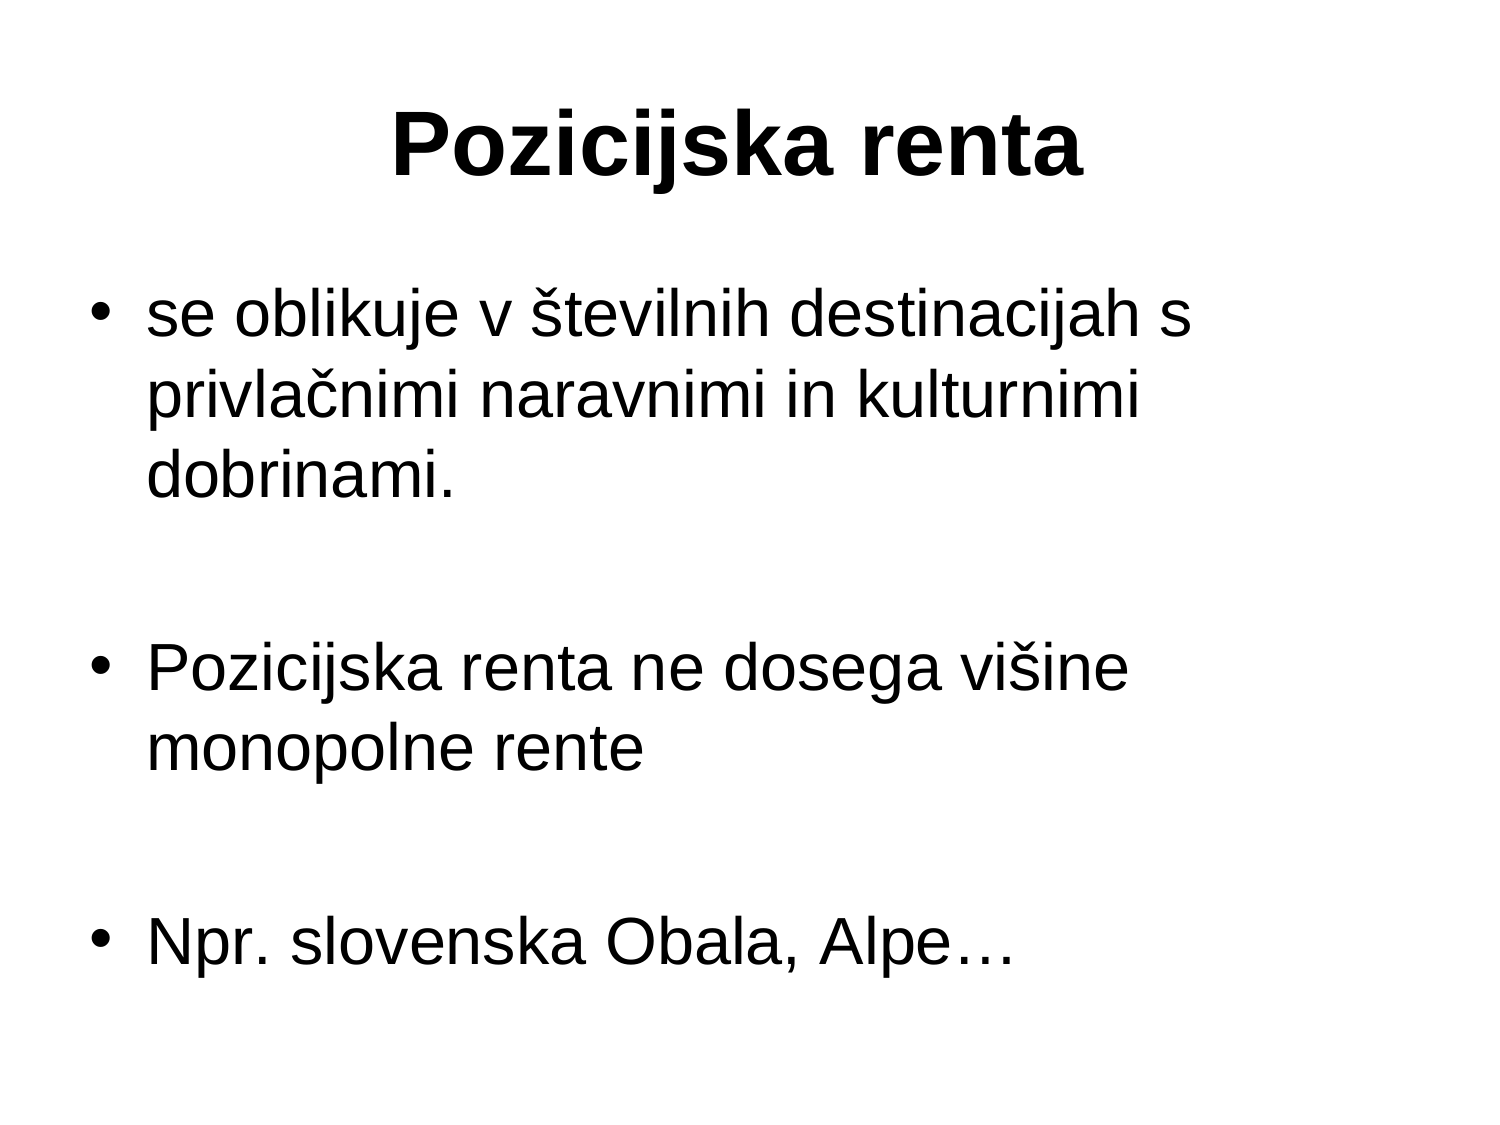

# Pozicijska renta
se oblikuje v številnih destinacijah s privlačnimi naravnimi in kulturnimi dobrinami.
Pozicijska renta ne dosega višine monopolne rente
Npr. slovenska Obala, Alpe…